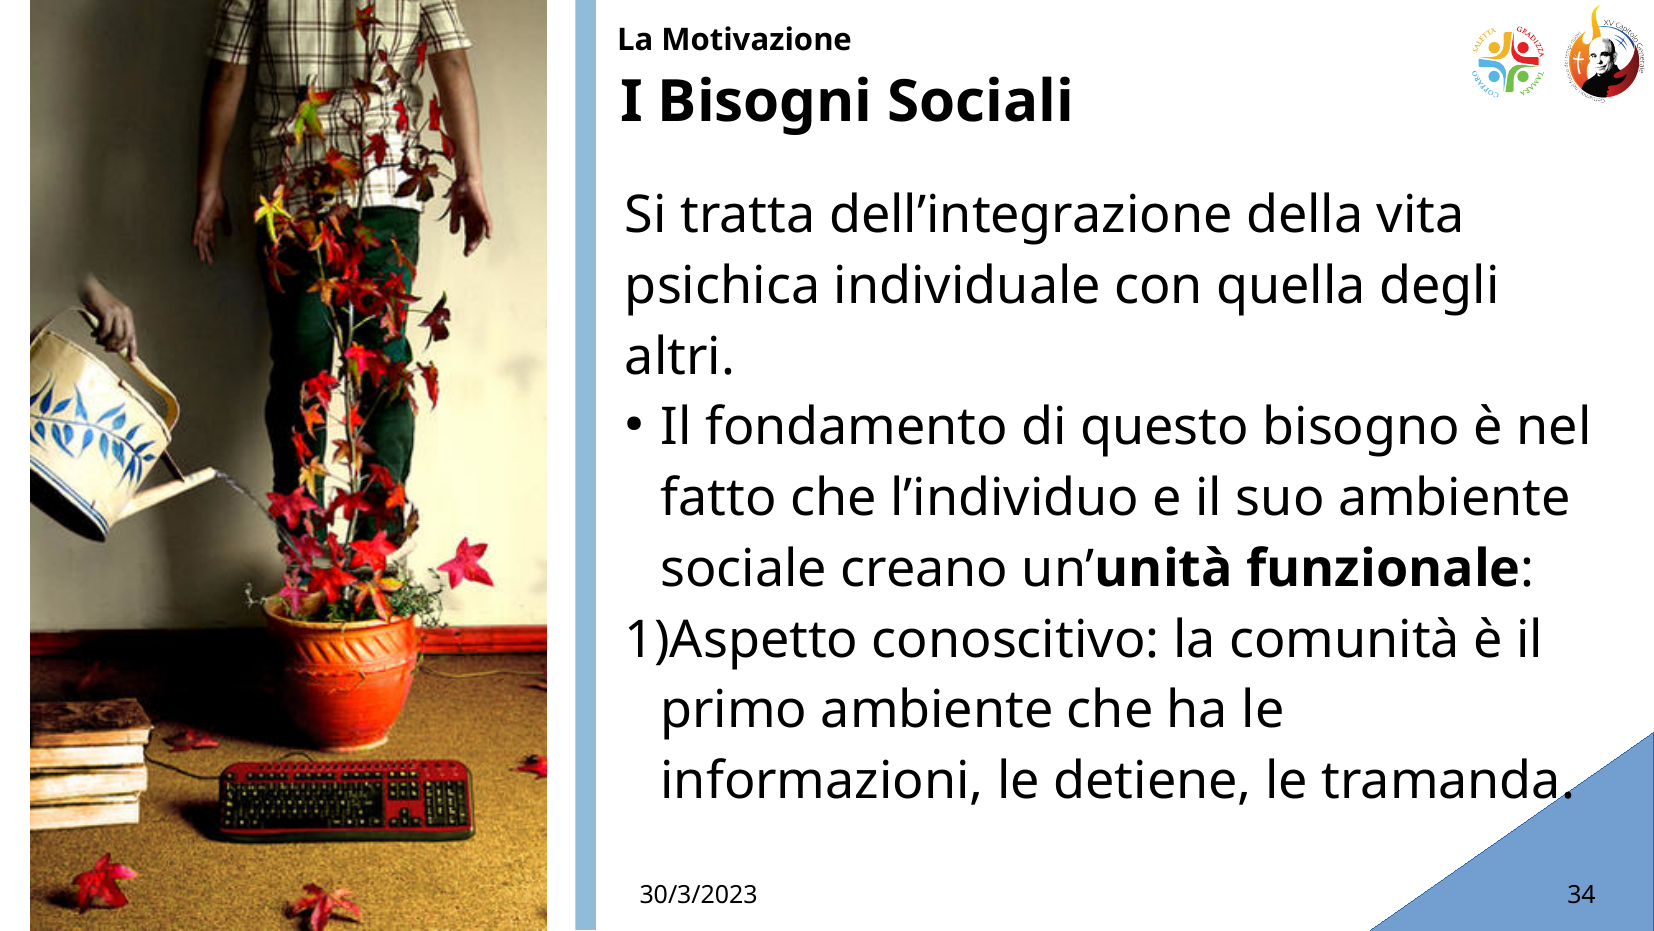

La Motivazione
I Bisogni Sociali
# Si tratta dell’integrazione della vita psichica individuale con quella degli altri.
Il fondamento di questo bisogno è nel fatto che l’individuo e il suo ambiente sociale creano un’unità funzionale:
Aspetto conoscitivo: la comunità è il primo ambiente che ha le informazioni, le detiene, le tramanda.